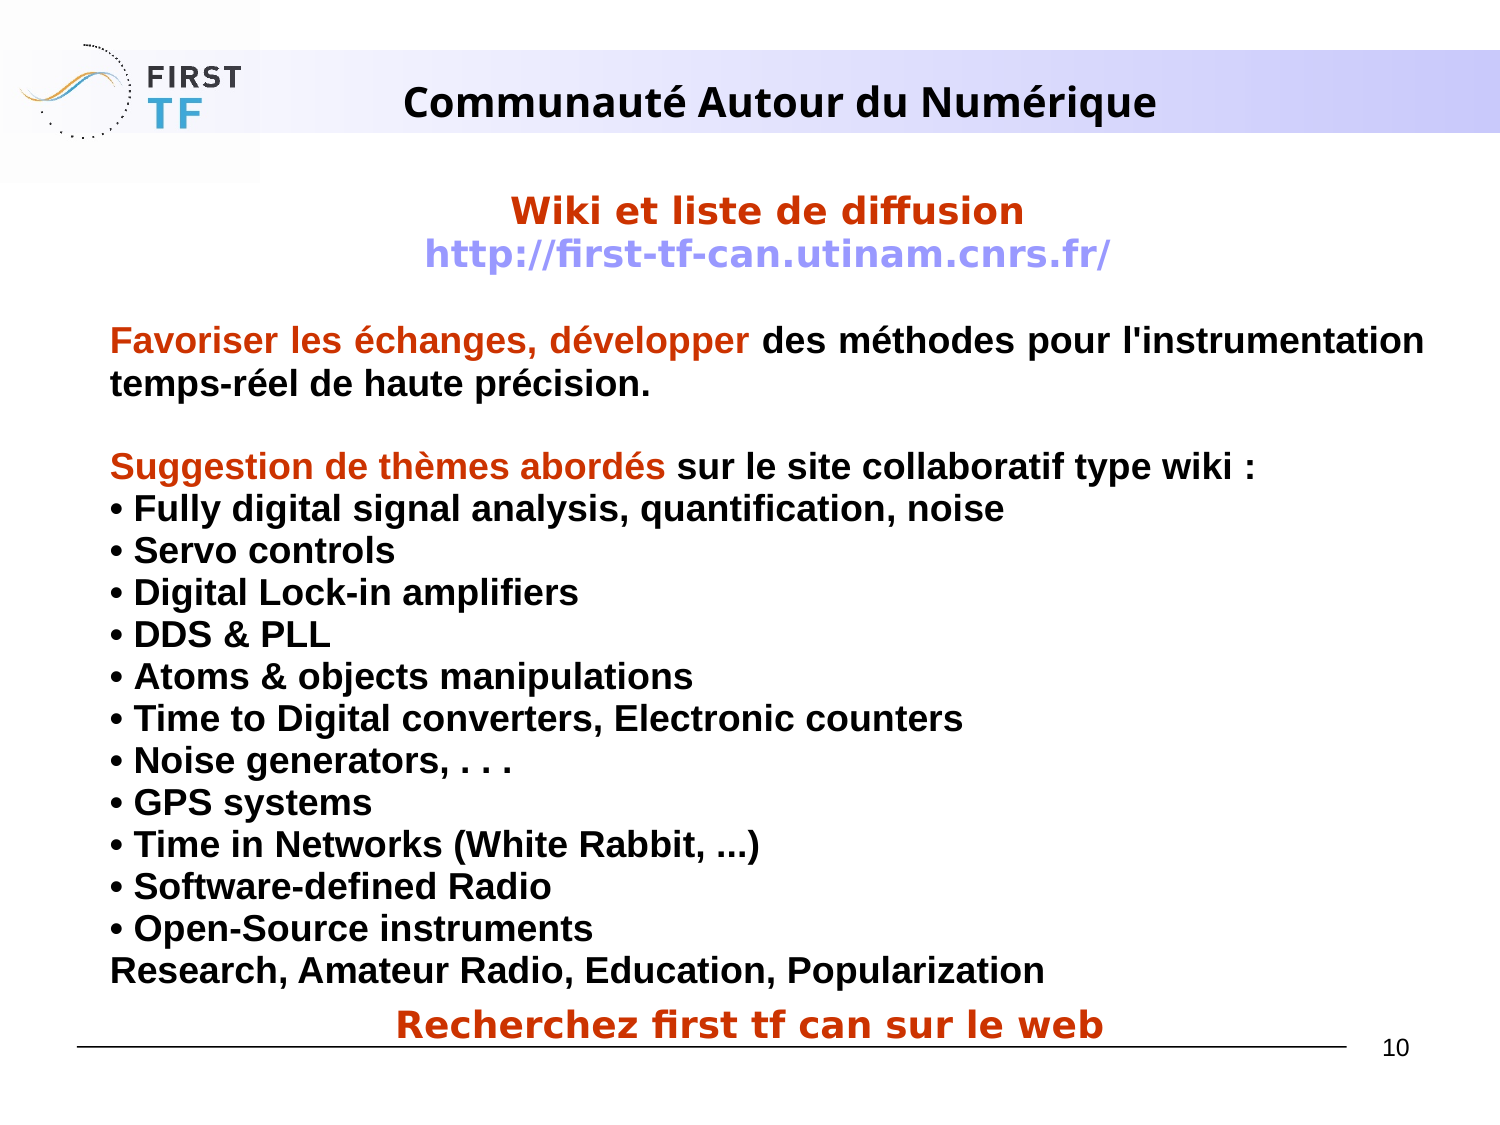

Communauté Autour du Numérique
Wiki et liste de diffusion
http://first-tf-can.utinam.cnrs.fr/
Favoriser les échanges, développer des méthodes pour l'instrumentation temps-réel de haute précision.
Suggestion de thèmes abordés sur le site collaboratif type wiki :
• Fully digital signal analysis, quantification, noise
• Servo controls
• Digital Lock-in amplifiers
• DDS & PLL
• Atoms & objects manipulations
• Time to Digital converters, Electronic counters
• Noise generators, . . .
• GPS systems
• Time in Networks (White Rabbit, ...)
• Software-defined Radio
• Open-Source instruments
Research, Amateur Radio, Education, Popularization
Recherchez first tf can sur le web